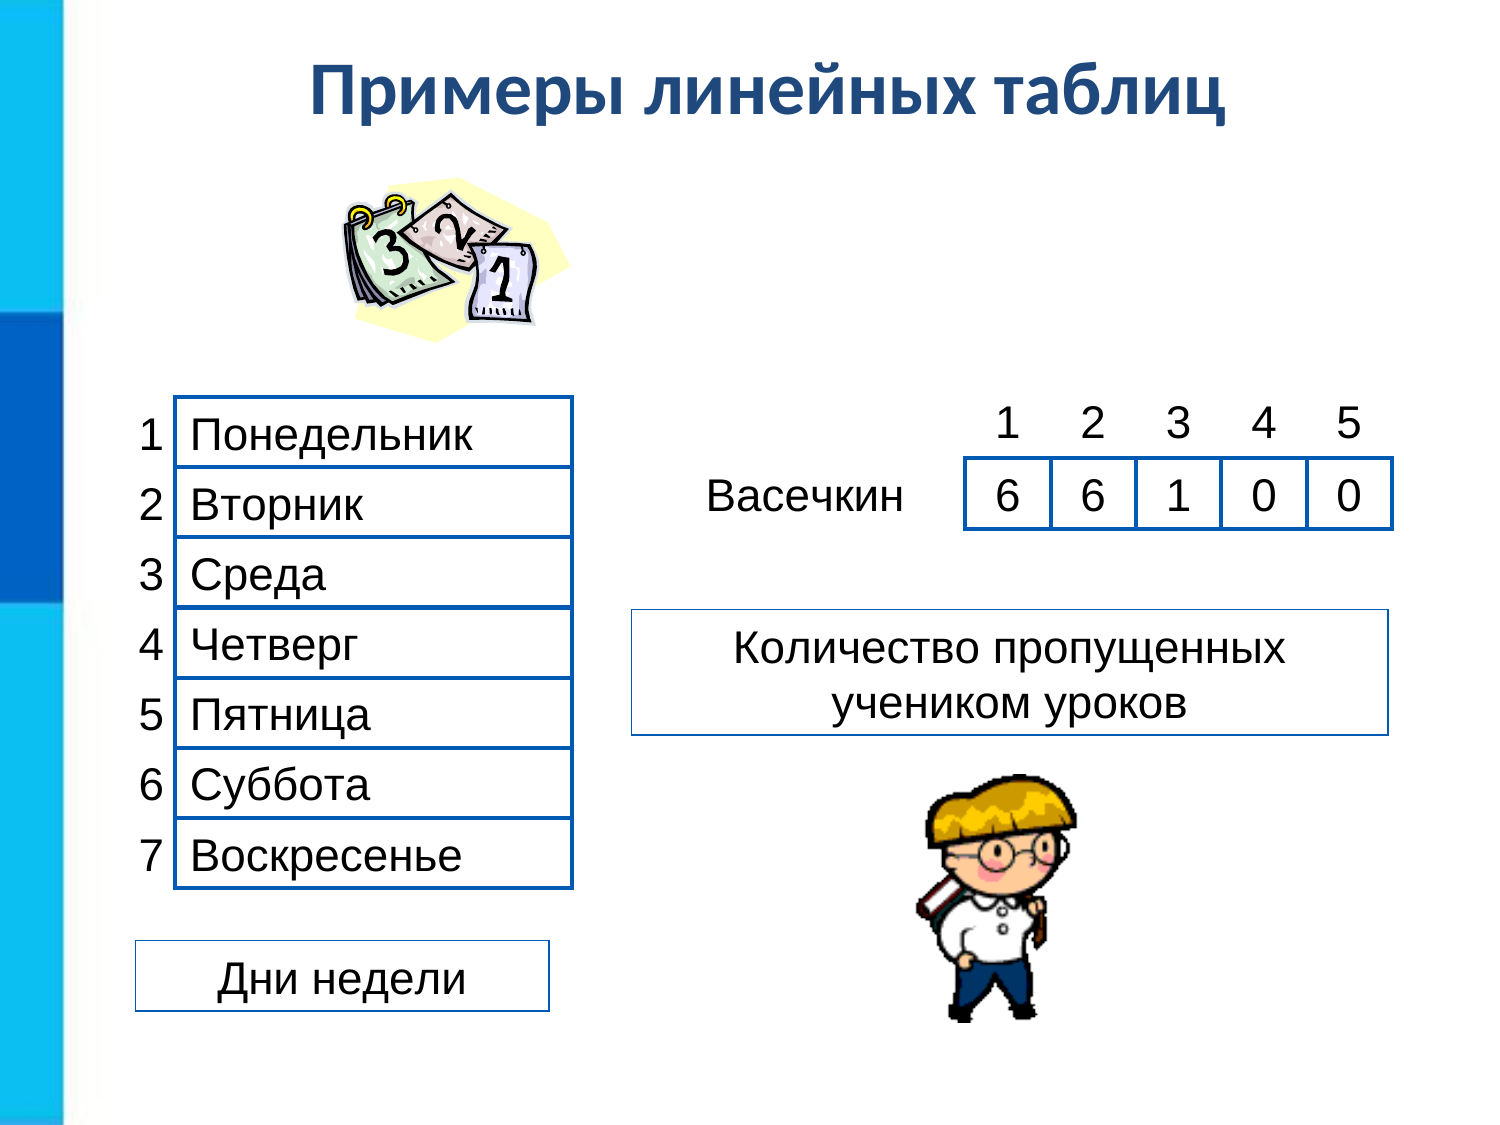

Примеры линейных таблиц
| | 1 | 2 | 3 | 4 | 5 |
| --- | --- | --- | --- | --- | --- |
| Васечкин | 6 | 6 | 1 | 0 | 0 |
| 1 | Понедельник |
| --- | --- |
| 2 | Вторник |
| 3 | Среда |
| 4 | Четверг |
| 5 | Пятница |
| 6 | Суббота |
| 7 | Воскресенье |
Количество пропущенных учеником уроков
Дни недели